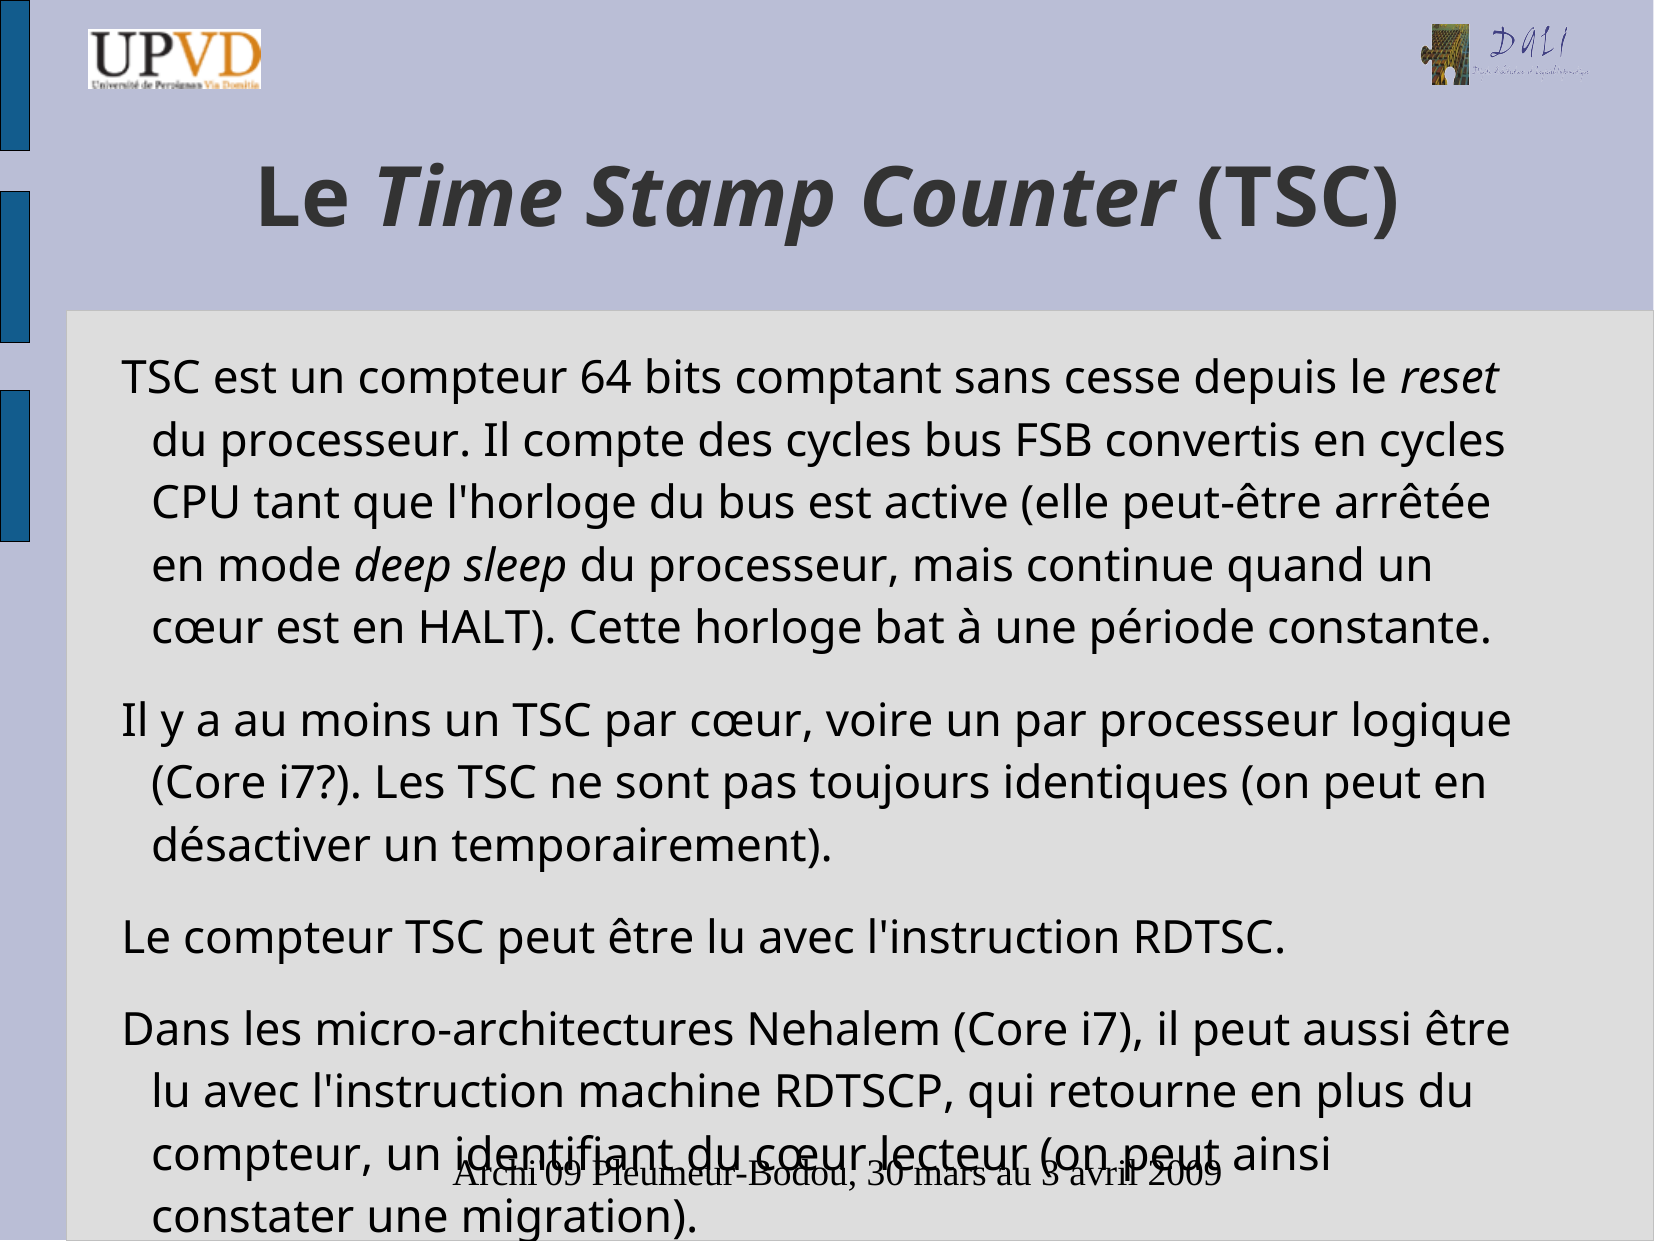

# Le Time Stamp Counter (TSC)
TSC est un compteur 64 bits comptant sans cesse depuis le reset du processeur. Il compte des cycles bus FSB convertis en cycles CPU tant que l'horloge du bus est active (elle peut-être arrêtée en mode deep sleep du processeur, mais continue quand un cœur est en HALT). Cette horloge bat à une période constante.
Il y a au moins un TSC par cœur, voire un par processeur logique (Core i7?). Les TSC ne sont pas toujours identiques (on peut en désactiver un temporairement).
Le compteur TSC peut être lu avec l'instruction RDTSC.
Dans les micro-architectures Nehalem (Core i7), il peut aussi être lu avec l'instruction machine RDTSCP, qui retourne en plus du compteur, un identifiant du cœur lecteur (on peut ainsi constater une migration).
Archi'09 Pleumeur-Bodou, 30 mars au 3 avril 2009